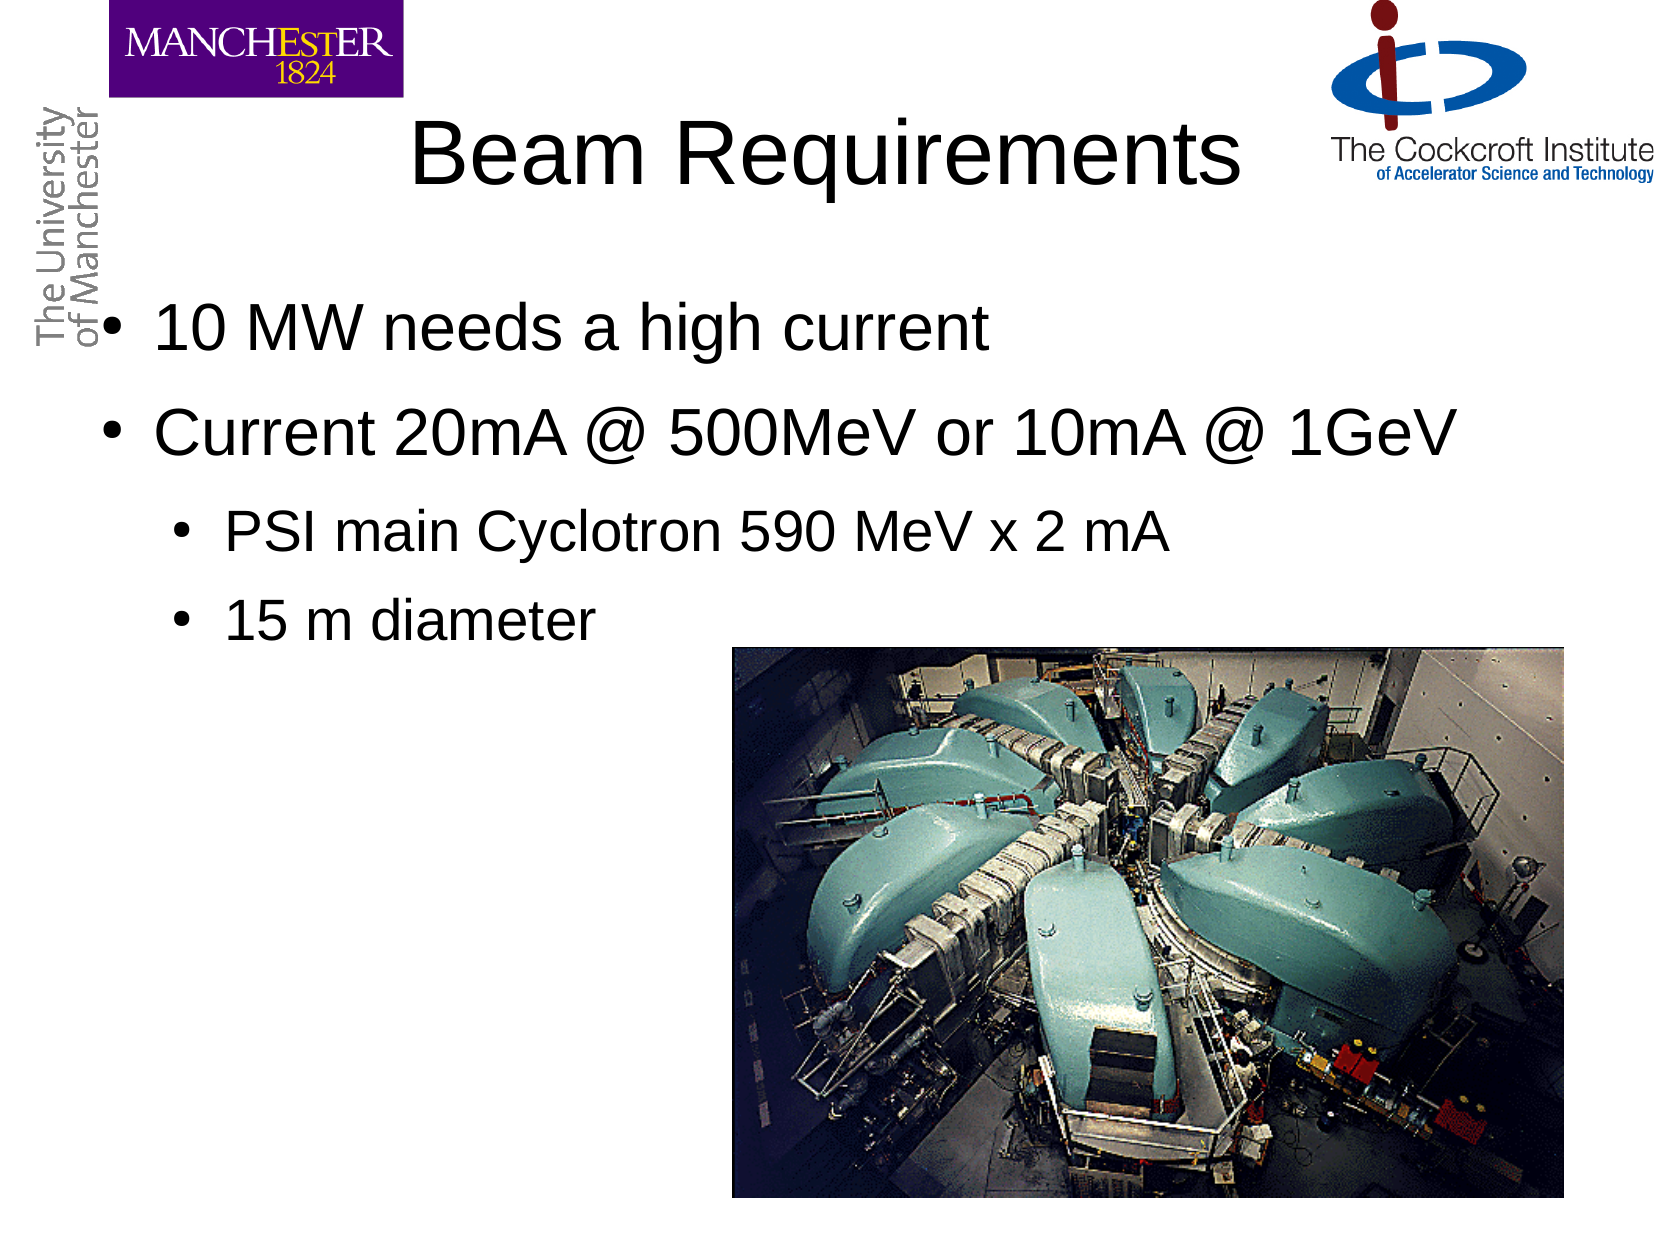

# Beam Requirements
10 MW needs a high current
Current 20mA @ 500MeV or 10mA @ 1GeV
PSI main Cyclotron 590 MeV x 2 mA
15 m diameter